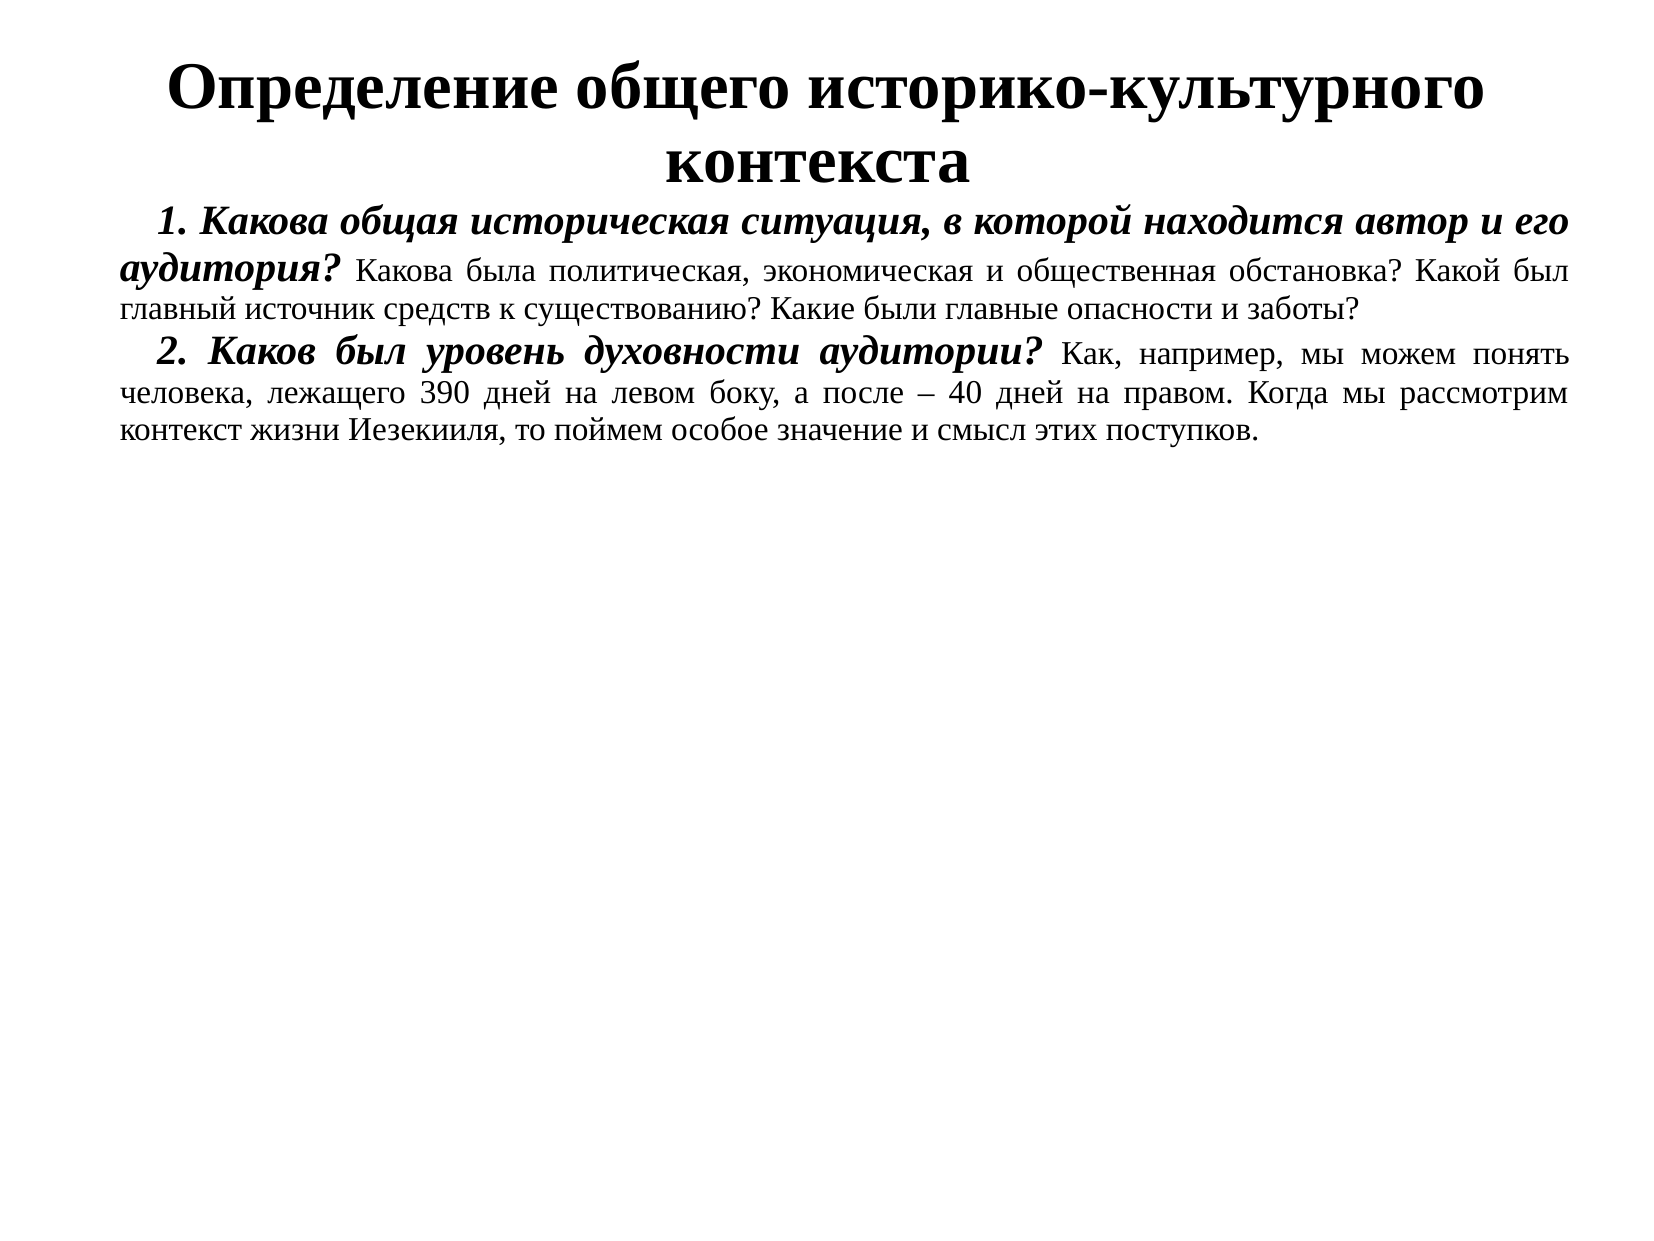

# Определение общего историко-культурного контекста
1. Какова общая историческая ситуация, в которой находится автор и его аудитория? Какова была политическая, экономическая и общественная обстановка? Какой был главный источник средств к существованию? Какие были главные опасности и заботы?
2. Каков был уровень духовности аудитории? Как, например, мы можем понять человека, лежащего 390 дней на левом боку, а после – 40 дней на правом. Когда мы рассмотрим контекст жизни Иезекииля, то поймем особое значение и смысл этих поступков.